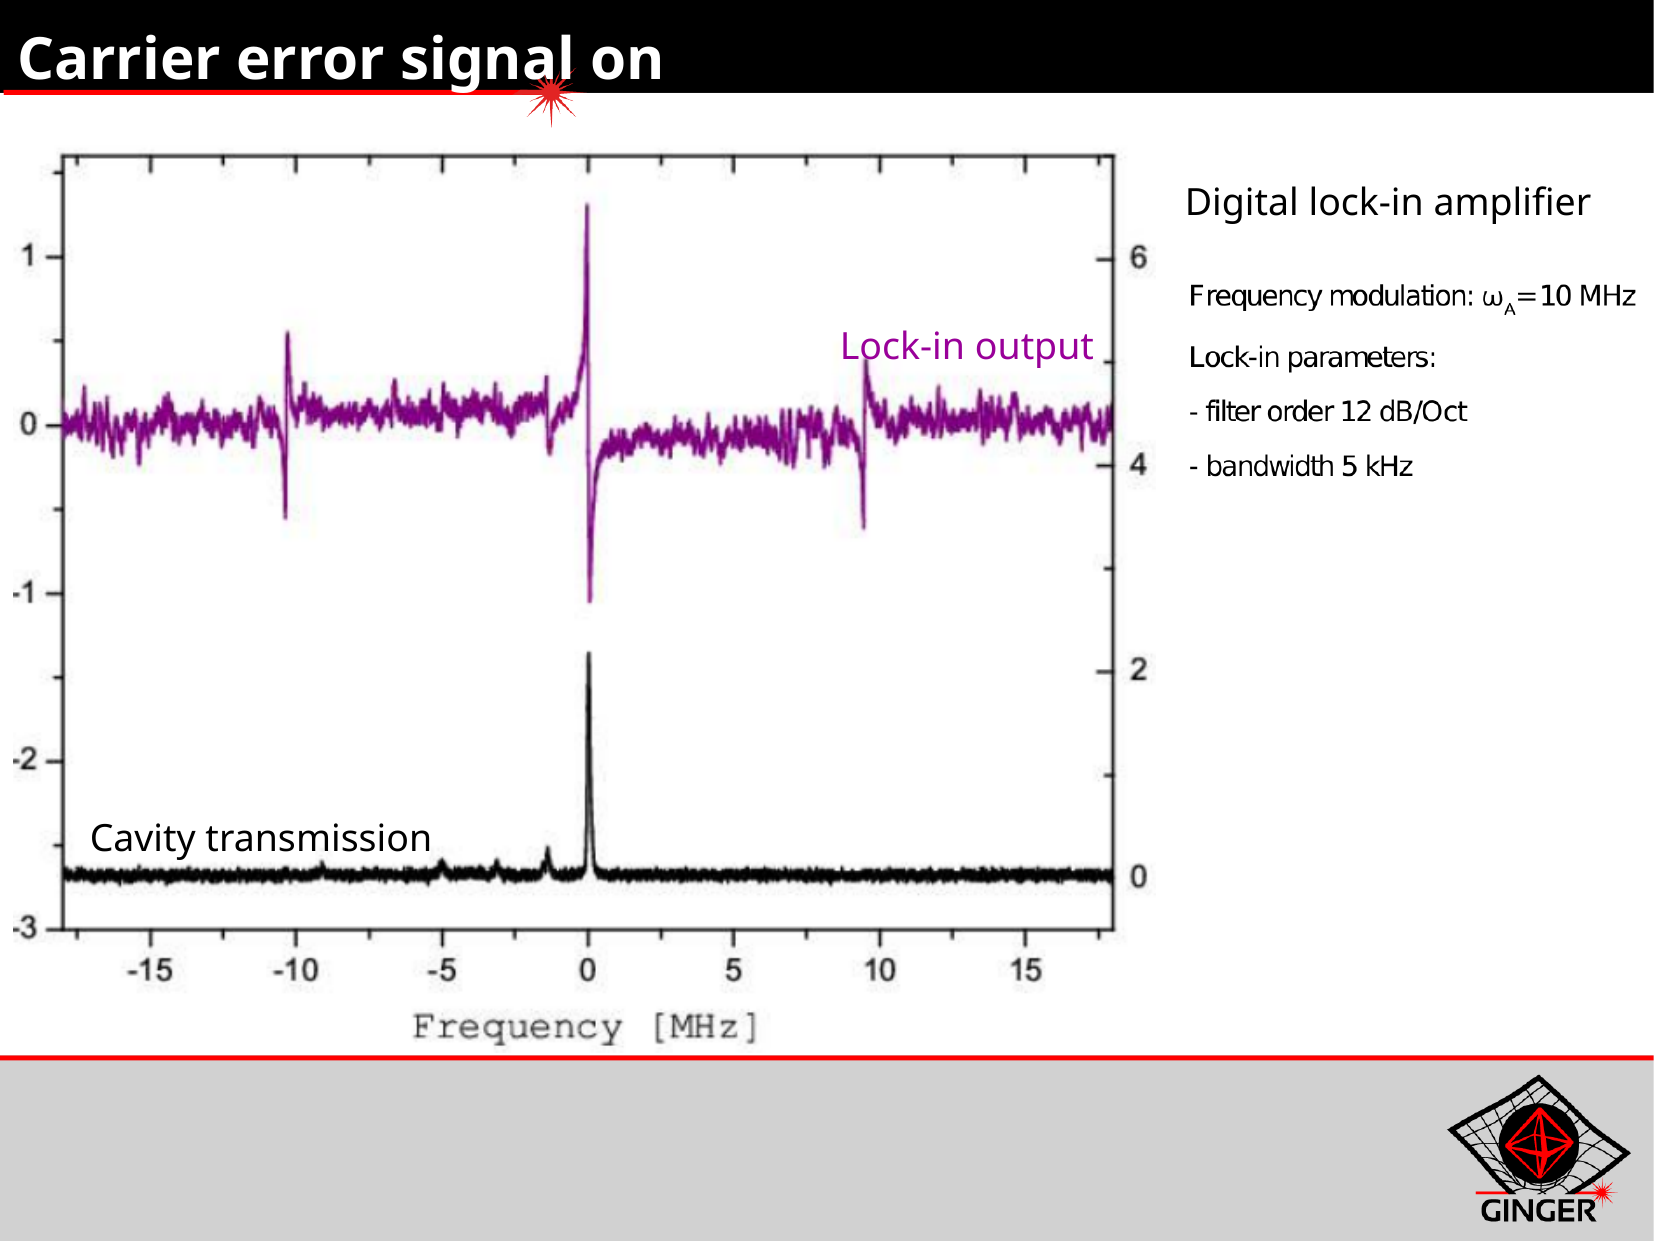

Carrier error signal on GP2
Lock-in output
Cavity transmission
Digital lock-in amplifier